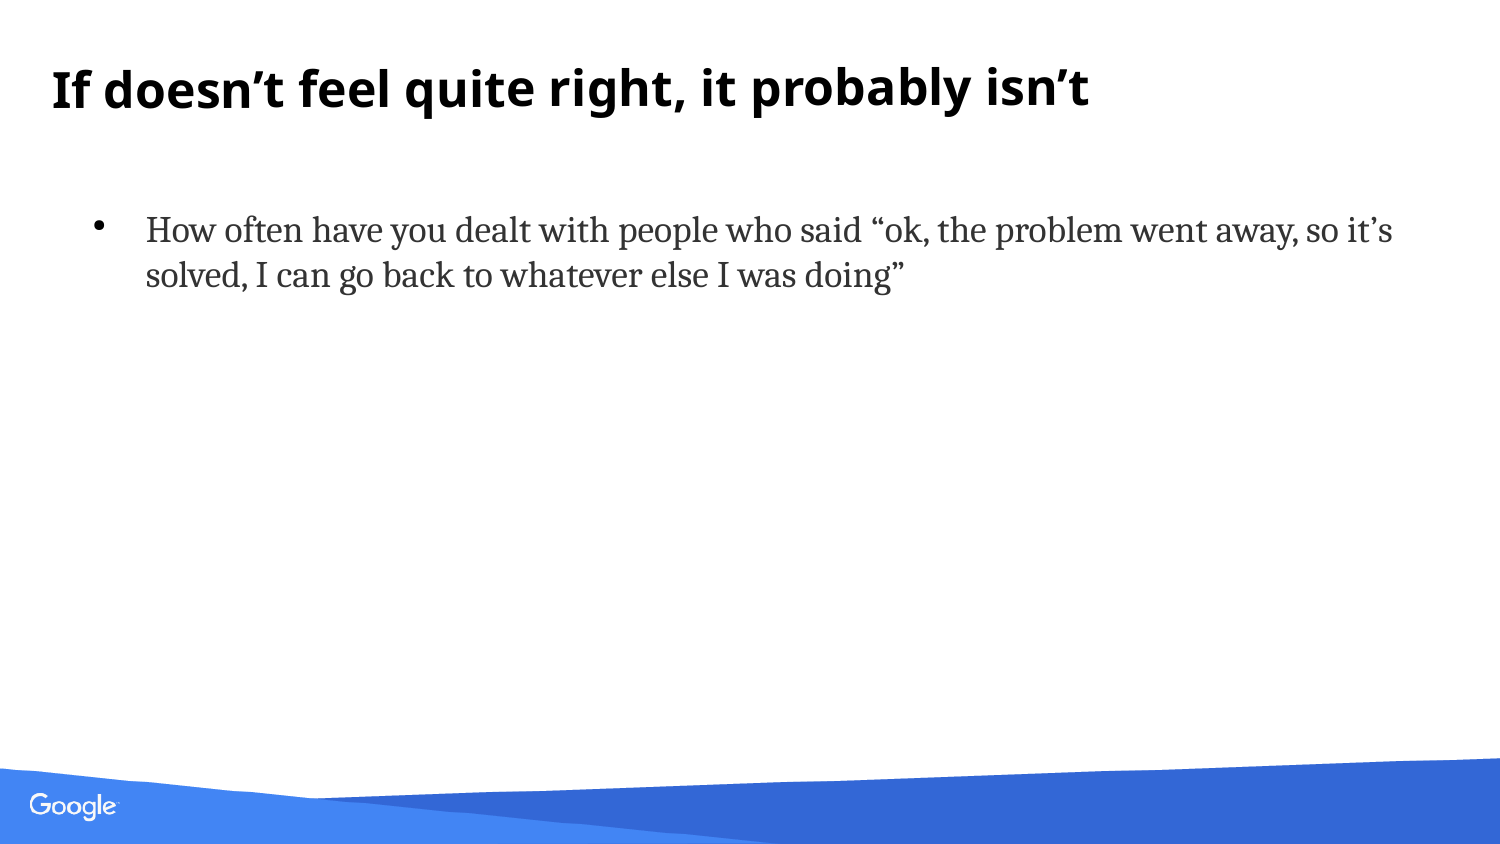

If doesn’t feel quite right, it probably isn’t
# How often have you dealt with people who said “ok, the problem went away, so it’s solved, I can go back to whatever else I was doing”